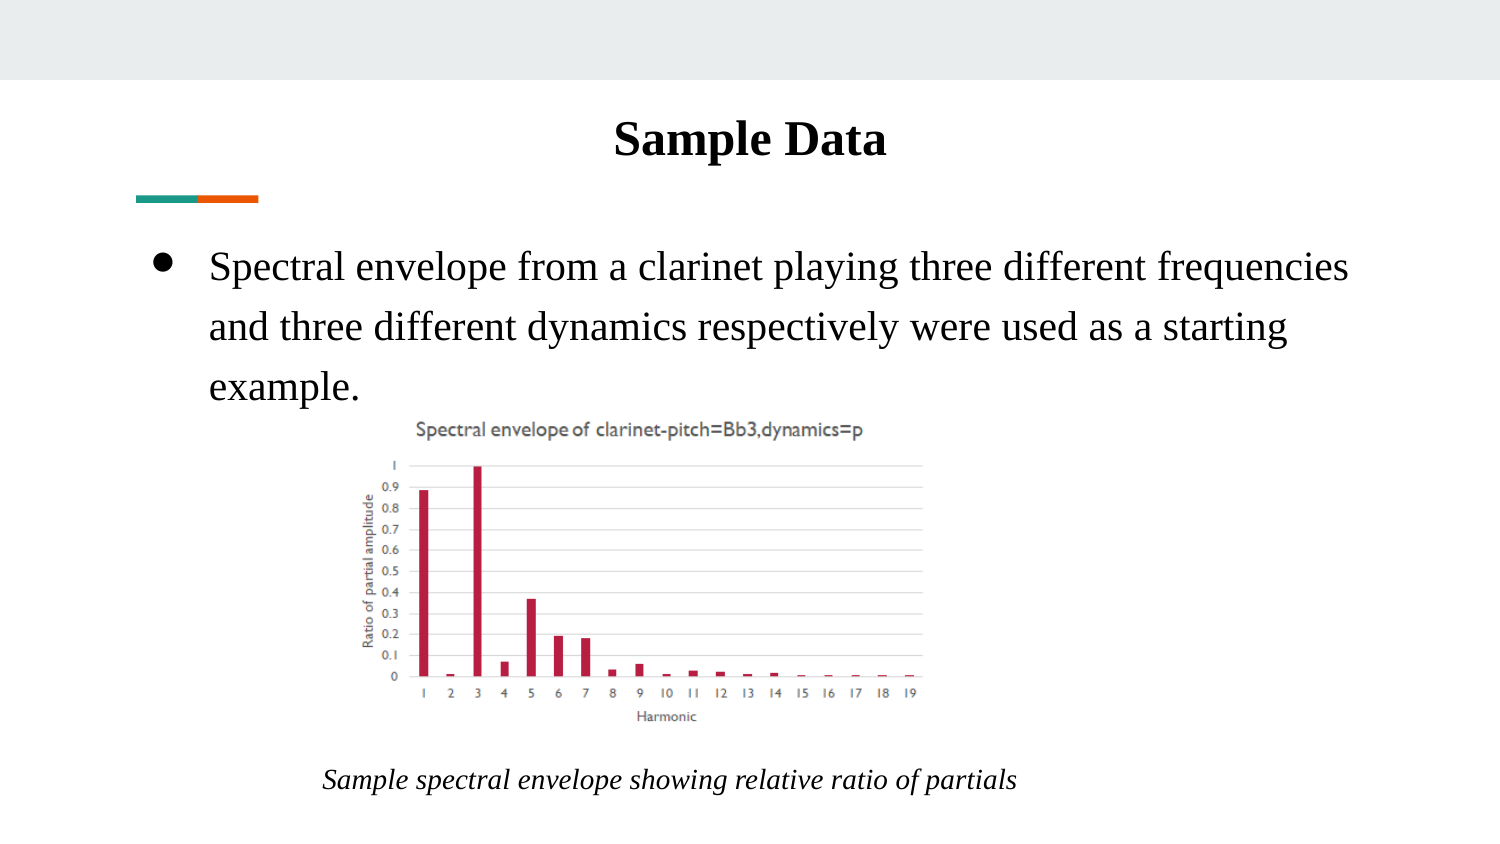

# Sample Data
Spectral envelope from a clarinet playing three different frequencies and three different dynamics respectively were used as a starting example.
 Sample spectral envelope showing relative ratio of partials